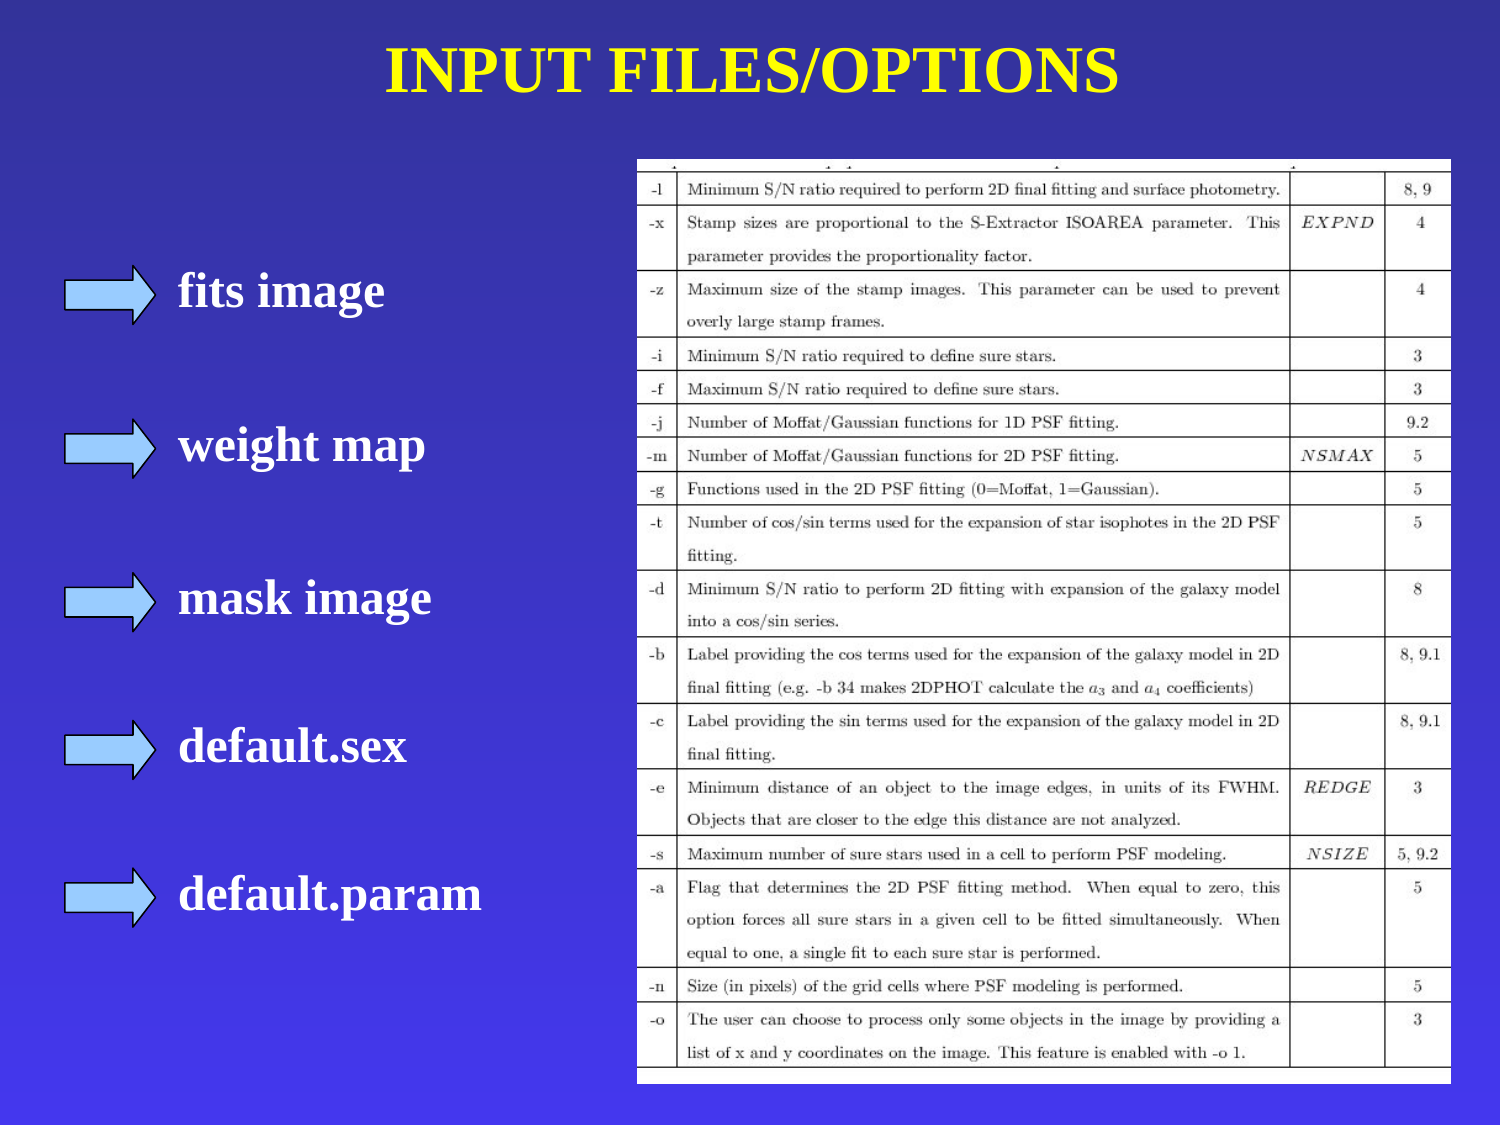

INPUT FILES/OPTIONS
fits image
weight map
mask image
default.sex
default.param